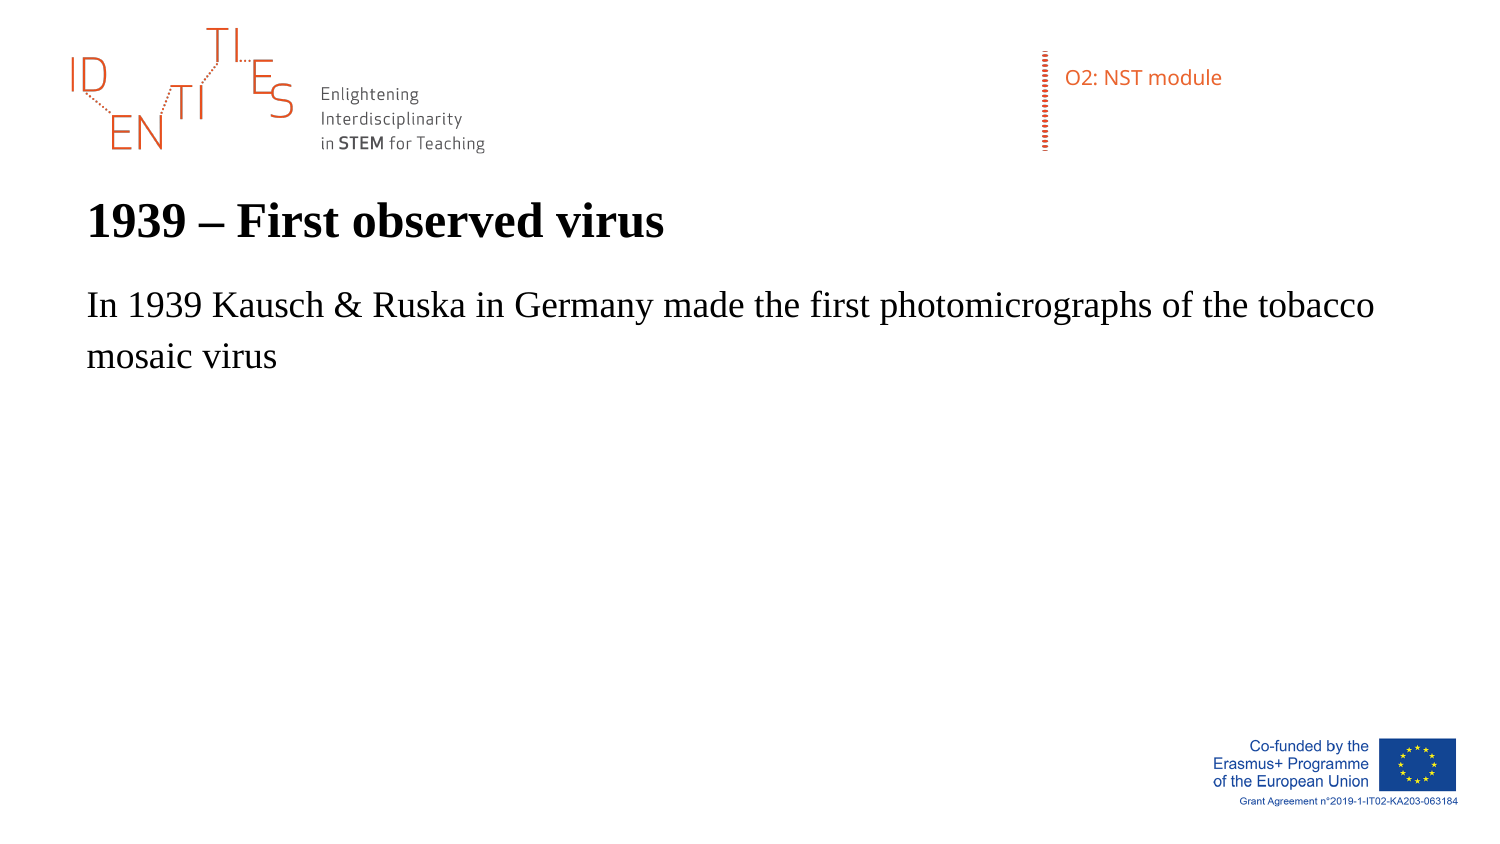

O2: NST module
1939 – First observed virus
In 1939 Kausch & Ruska in Germany made the first photomicrographs of the tobacco mosaic virus